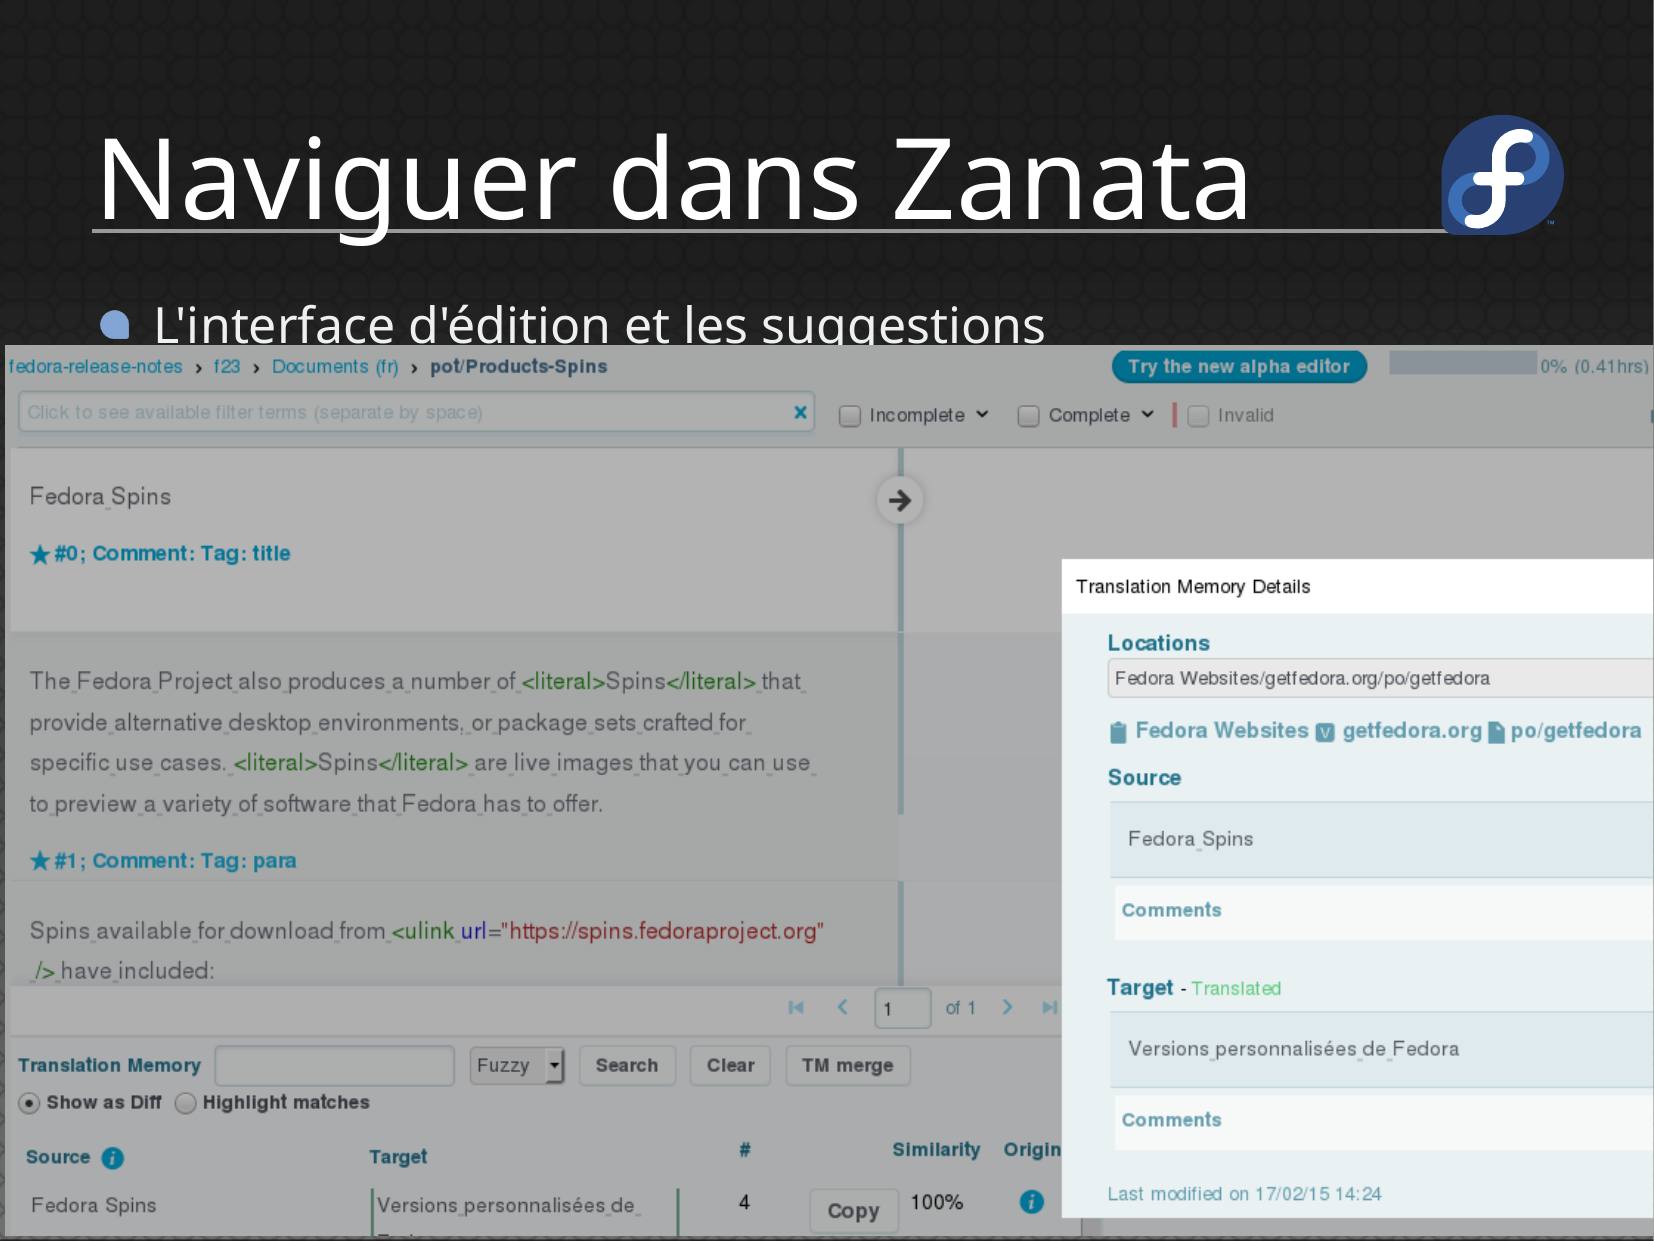

Naviguer dans Zanata
# L'interface d'édition et les suggestions